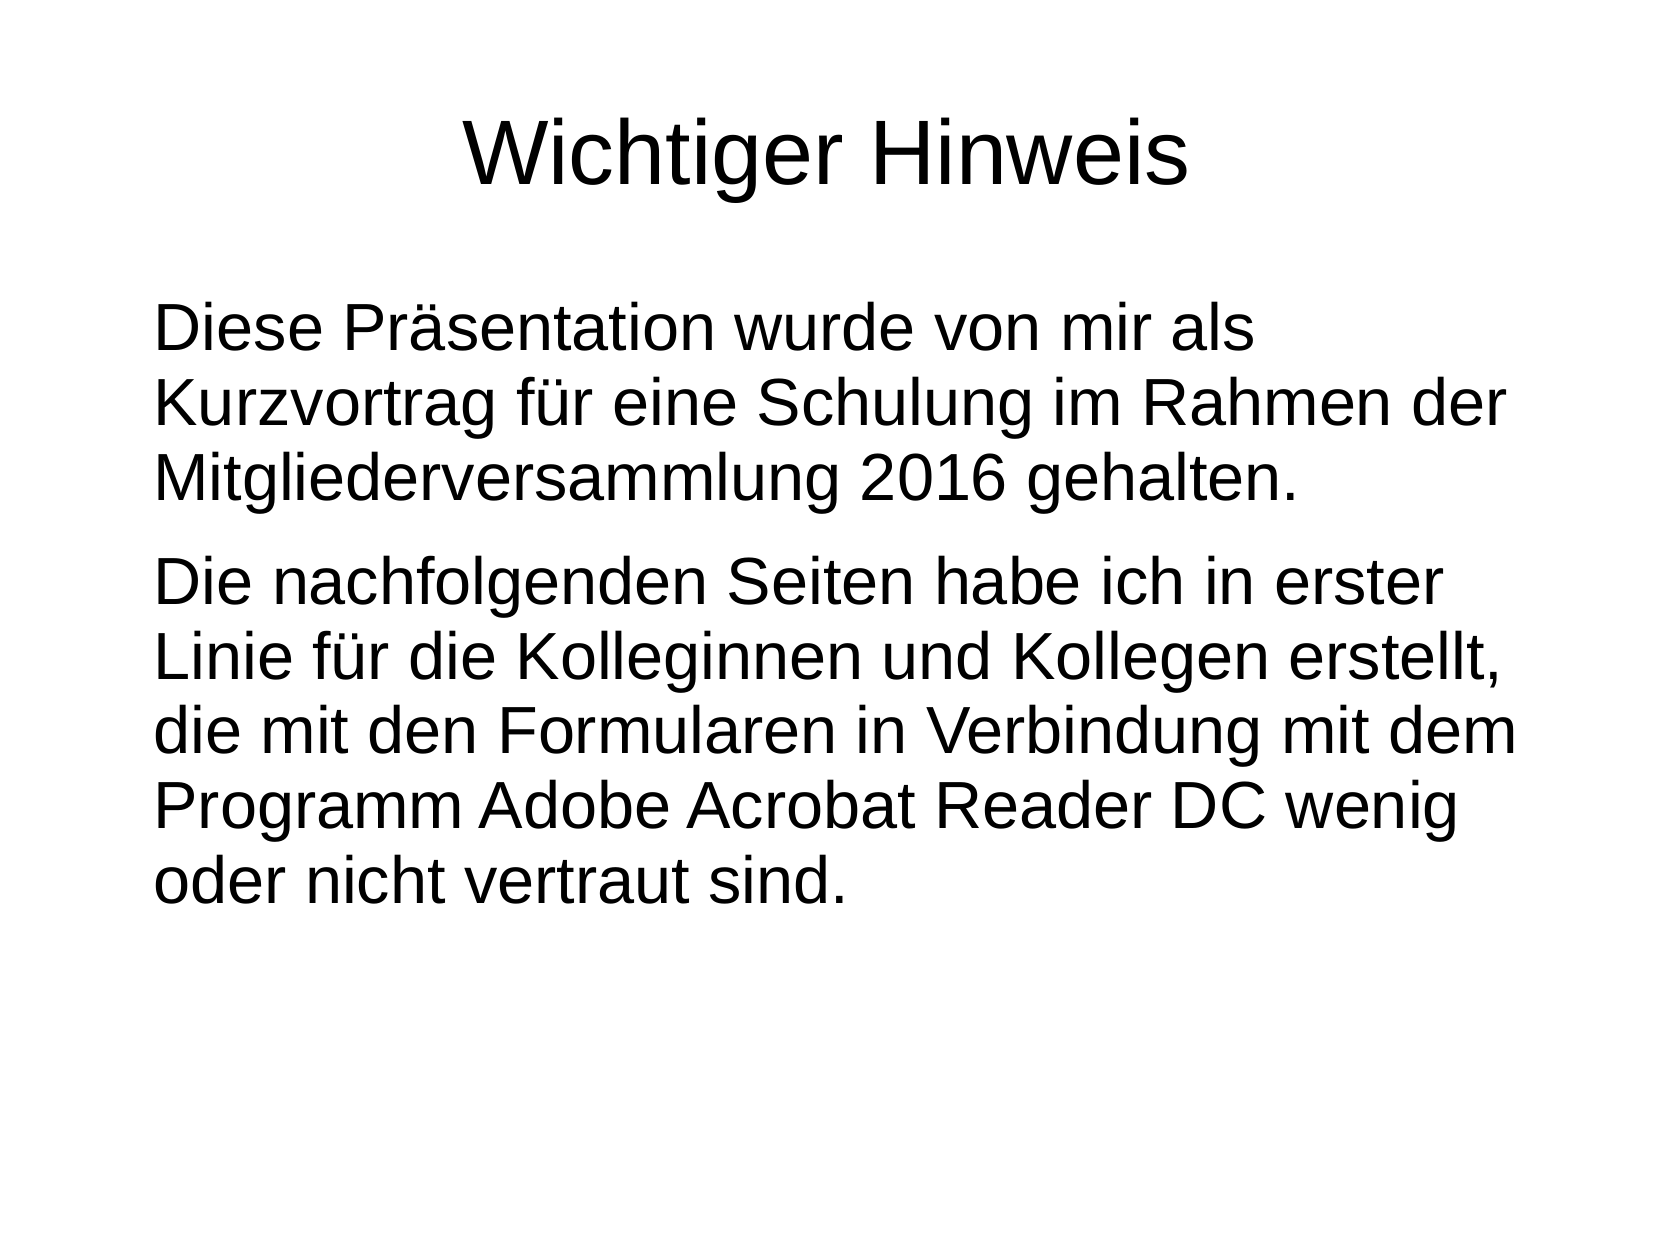

# Wichtiger Hinweis
Diese Präsentation wurde von mir als Kurzvortrag für eine Schulung im Rahmen der Mitgliederversammlung 2016 gehalten.
Die nachfolgenden Seiten habe ich in erster Linie für die Kolleginnen und Kollegen erstellt, die mit den Formularen in Verbindung mit dem Programm Adobe Acrobat Reader DC wenig oder nicht vertraut sind.